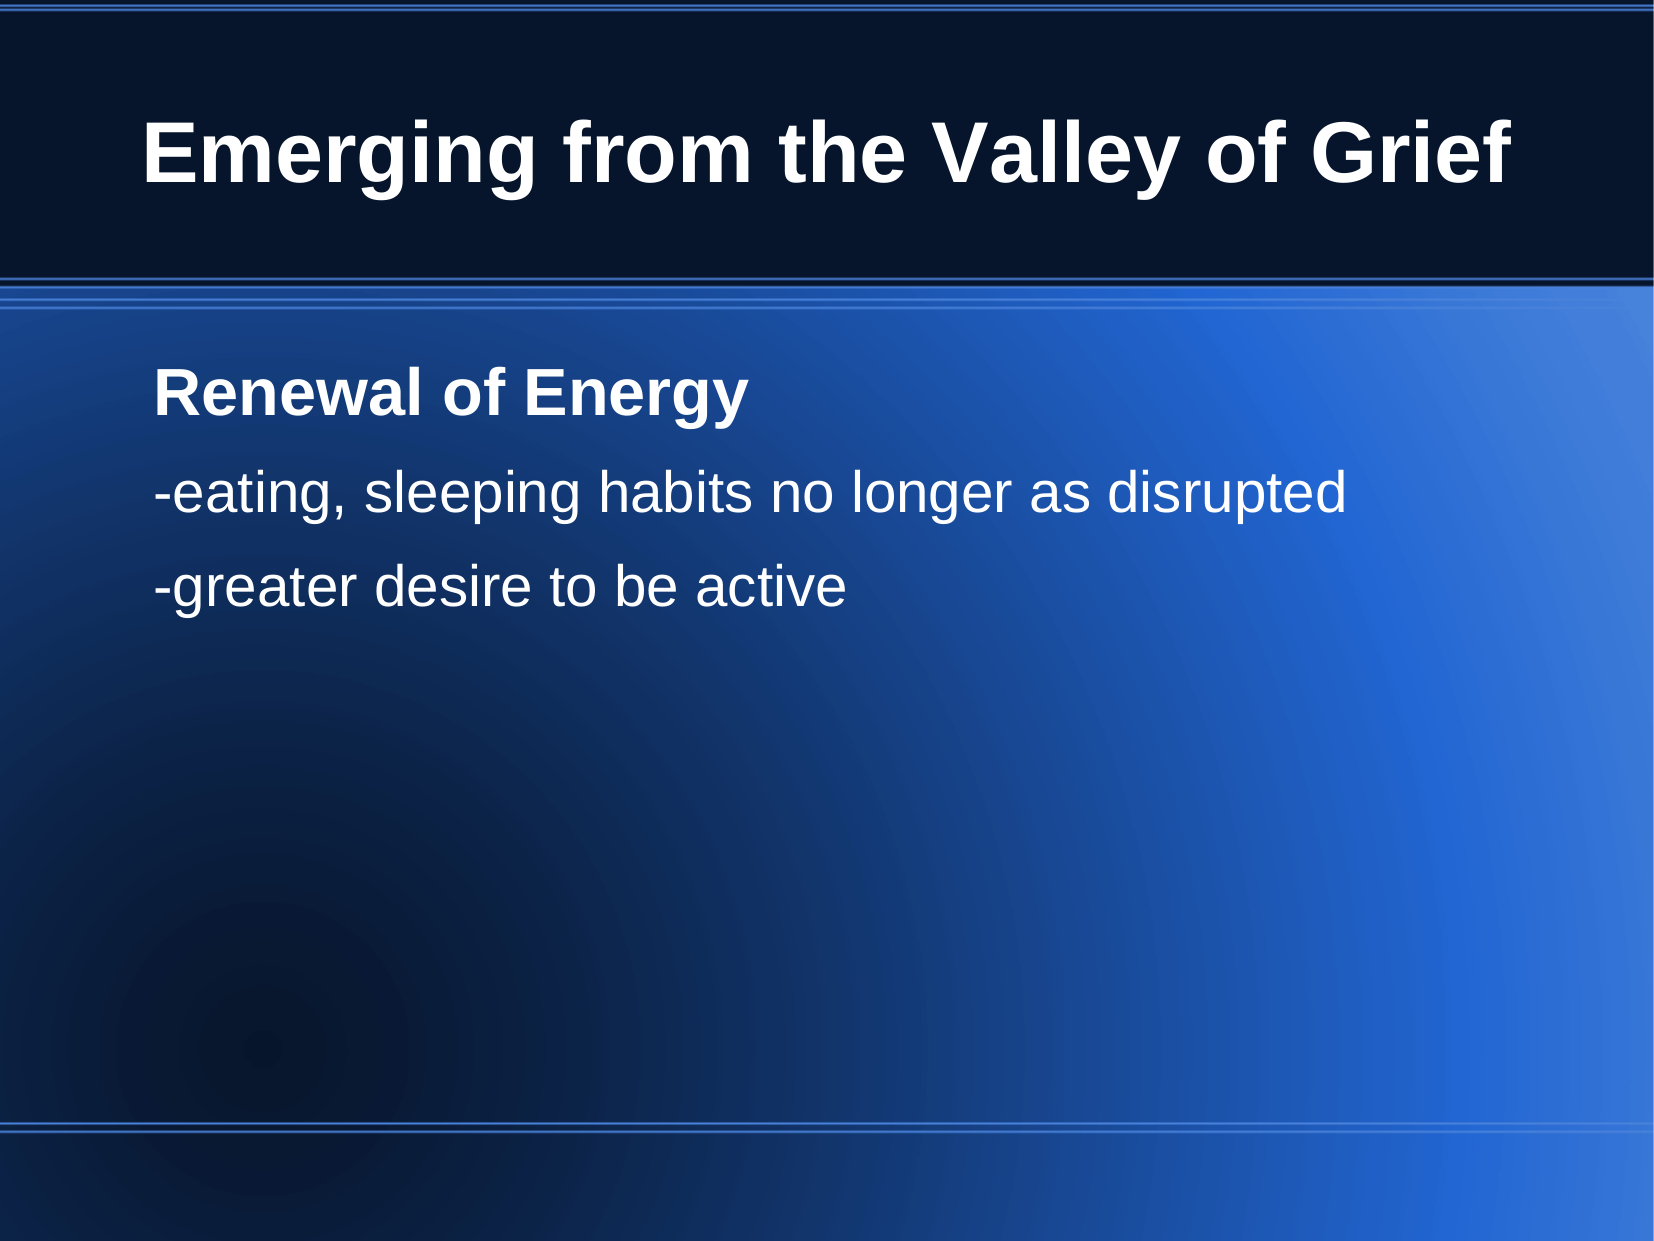

# Emerging from the Valley of Grief
Renewal of Energy
-eating, sleeping habits no longer as disrupted
-greater desire to be active